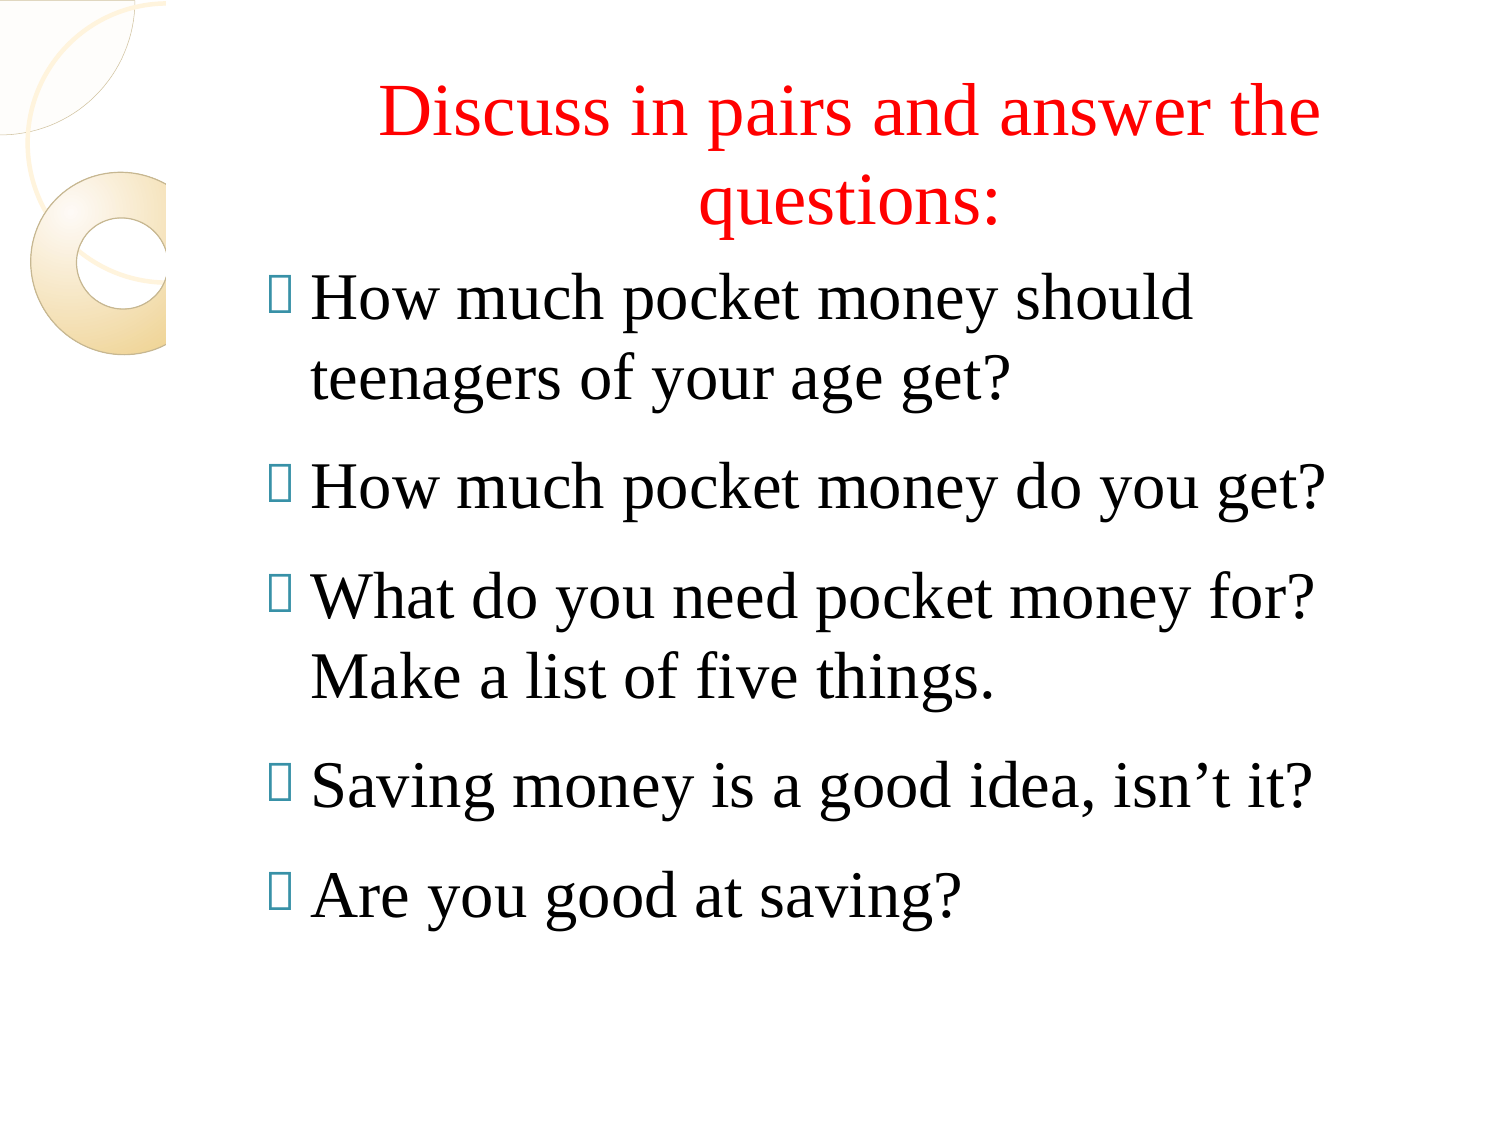

# Discuss in pairs and answer the questions:
How much pocket money should teenagers of your age get?
How much pocket money do you get?
What do you need pocket money for? Make a list of five things.
Saving money is a good idea, isn’t it?
Are you good at saving?